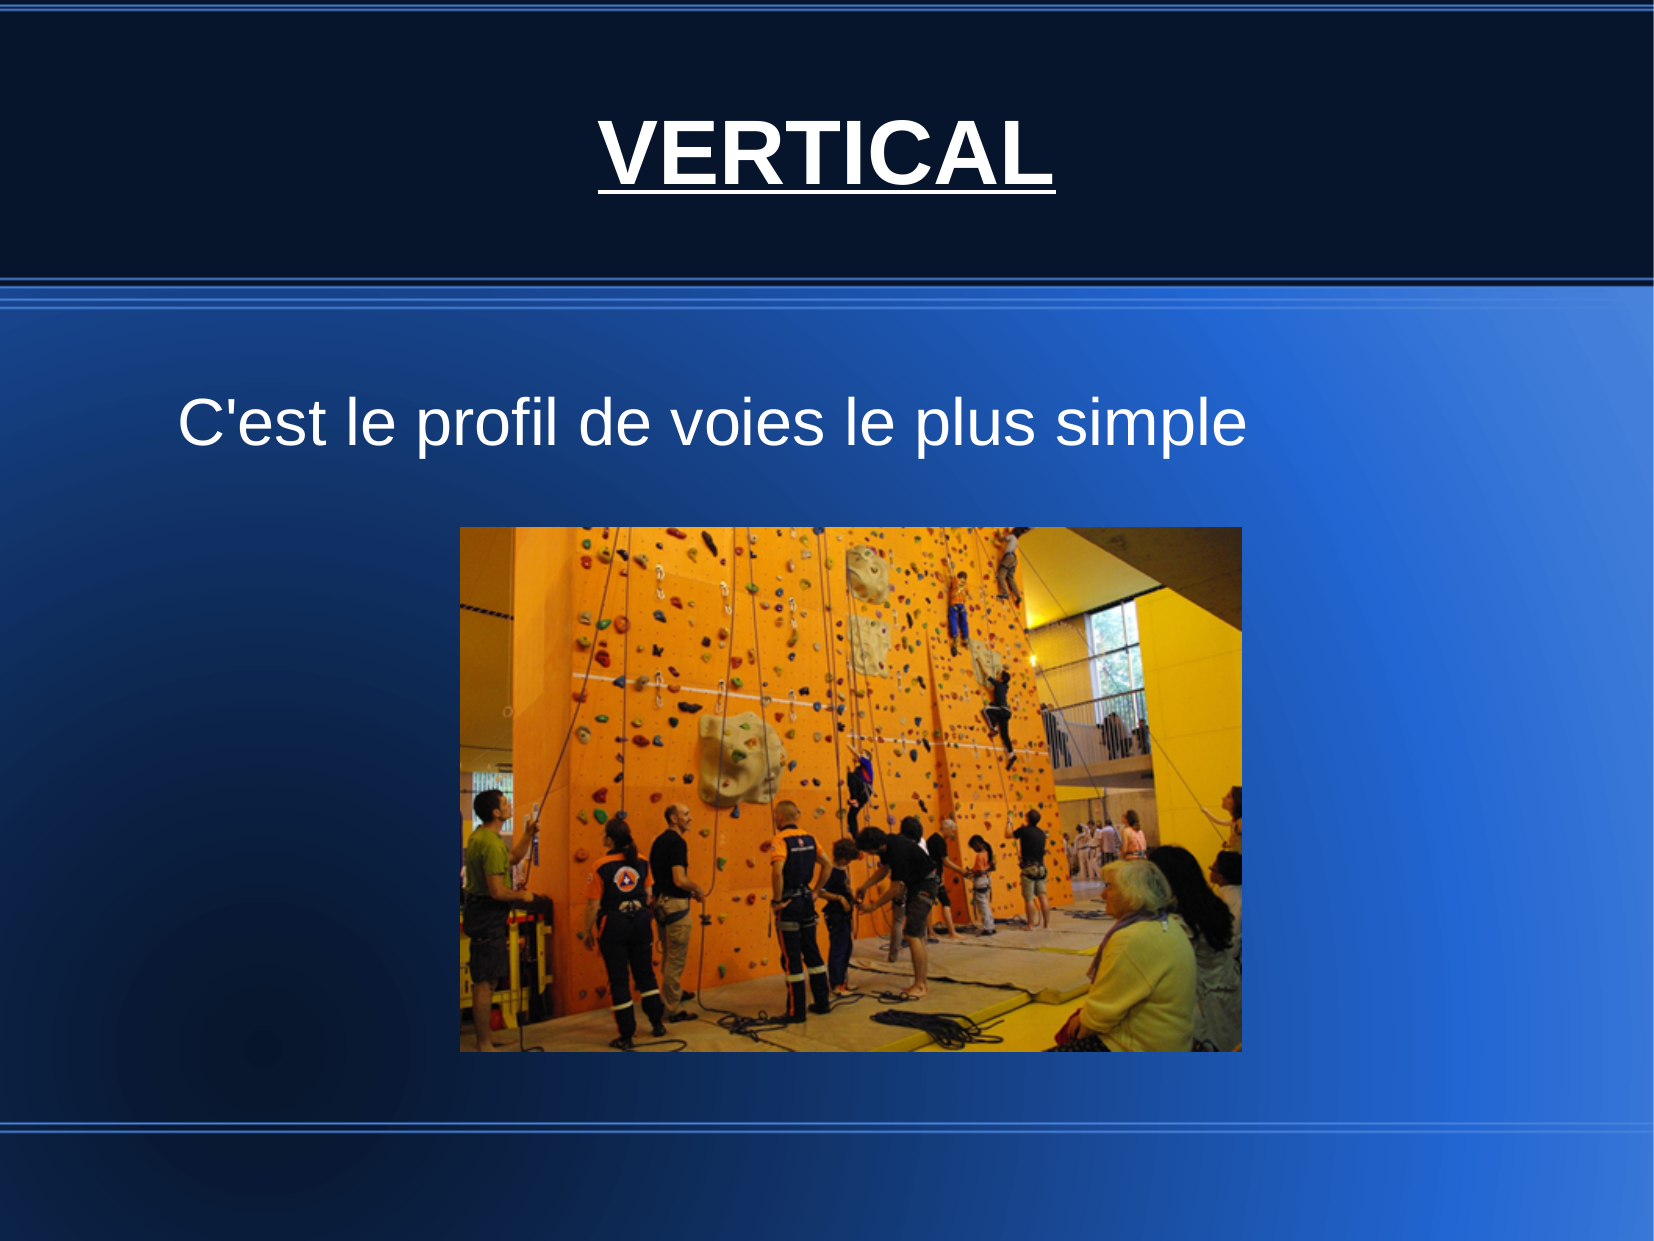

# VERTICAL
C'est le profil de voies le plus simple